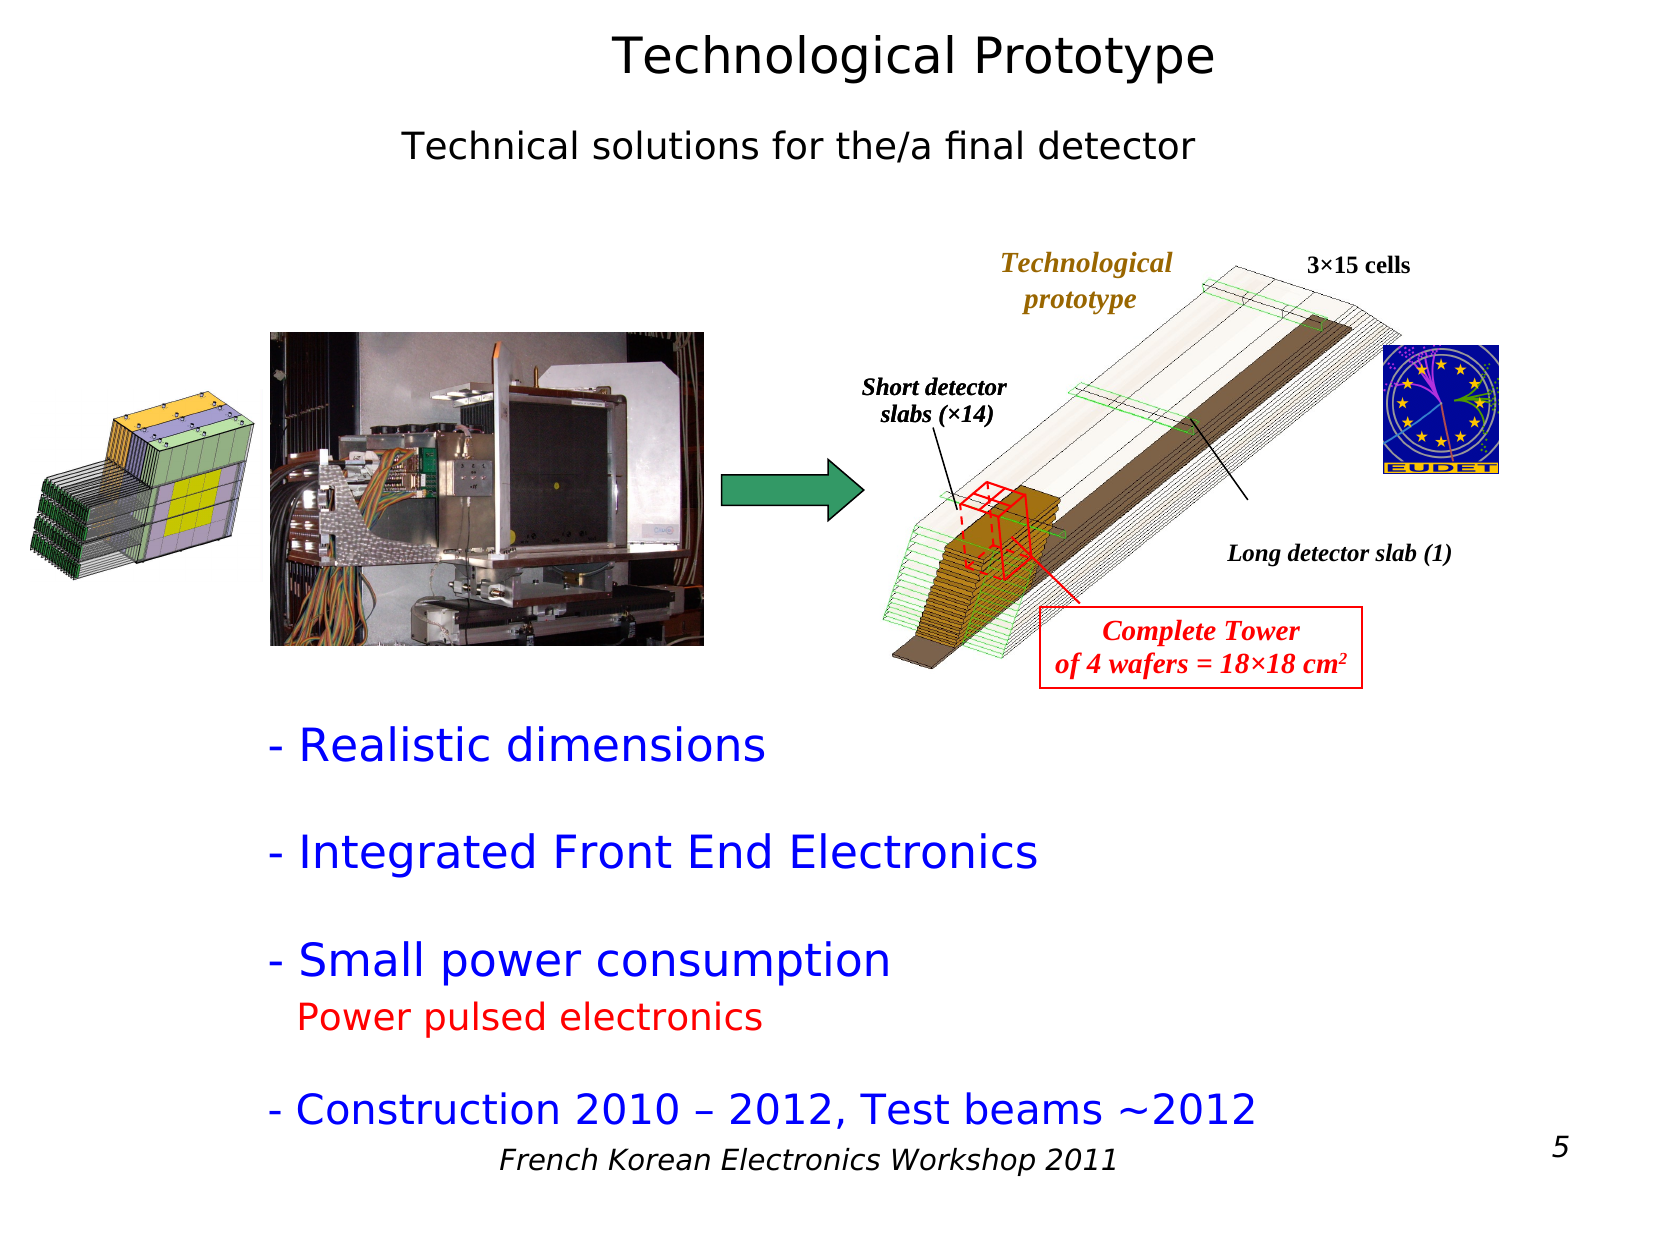

Technological Prototype
Technical solutions for the/a final detector
Technological prototype
3×15 cells
Short detector
slabs (×14)‏
Short detector
slabs (×14)‏
Long detector slab (1)‏
Complete Tower
of 4 wafers = 18×18 cm2
- Realistic dimensions
- Integrated Front End Electronics
- Small power consumption
 Power pulsed electronics
- Construction 2010 – 2012, Test beams ~2012
5
Comite d'evaluation